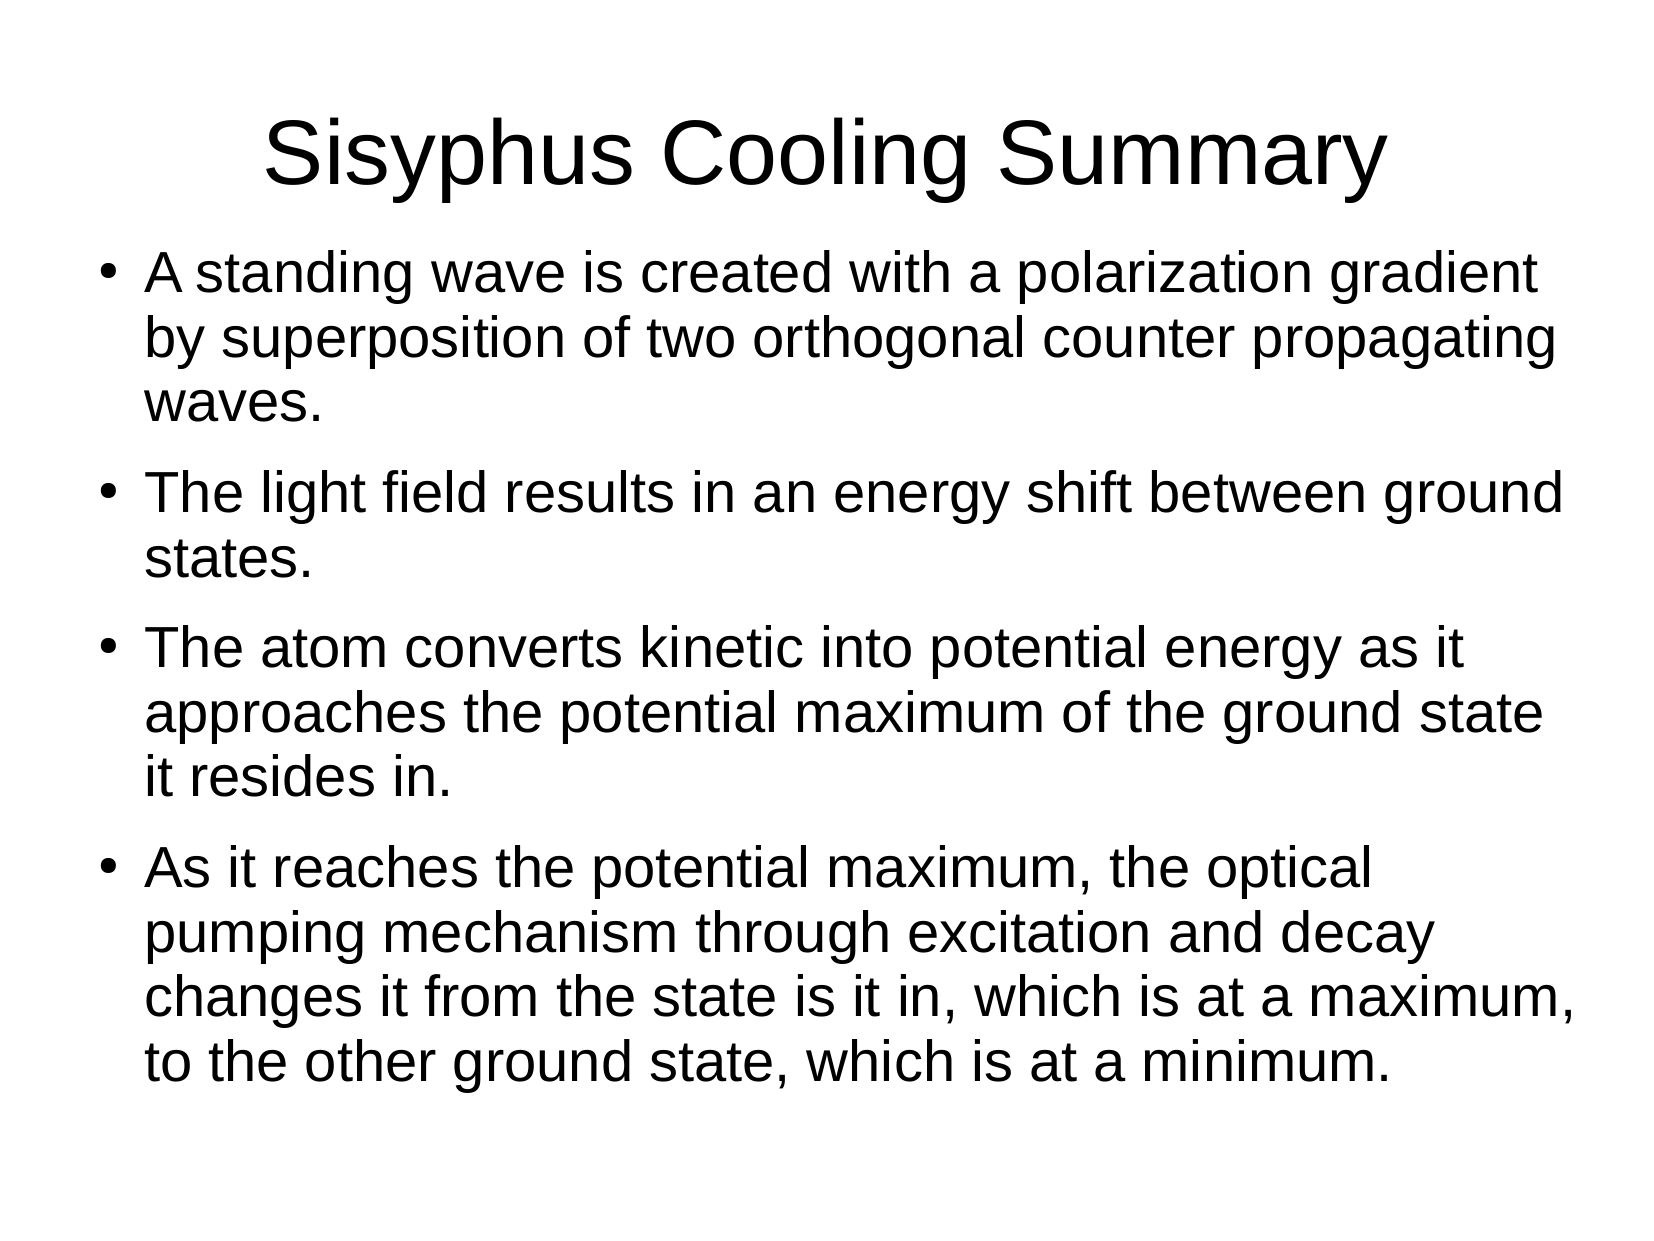

# Sisyphus Cooling Summary
A standing wave is created with a polarization gradient by superposition of two orthogonal counter propagating waves.
The light field results in an energy shift between ground states.
The atom converts kinetic into potential energy as it approaches the potential maximum of the ground state it resides in.
As it reaches the potential maximum, the optical pumping mechanism through excitation and decay changes it from the state is it in, which is at a maximum, to the other ground state, which is at a minimum.